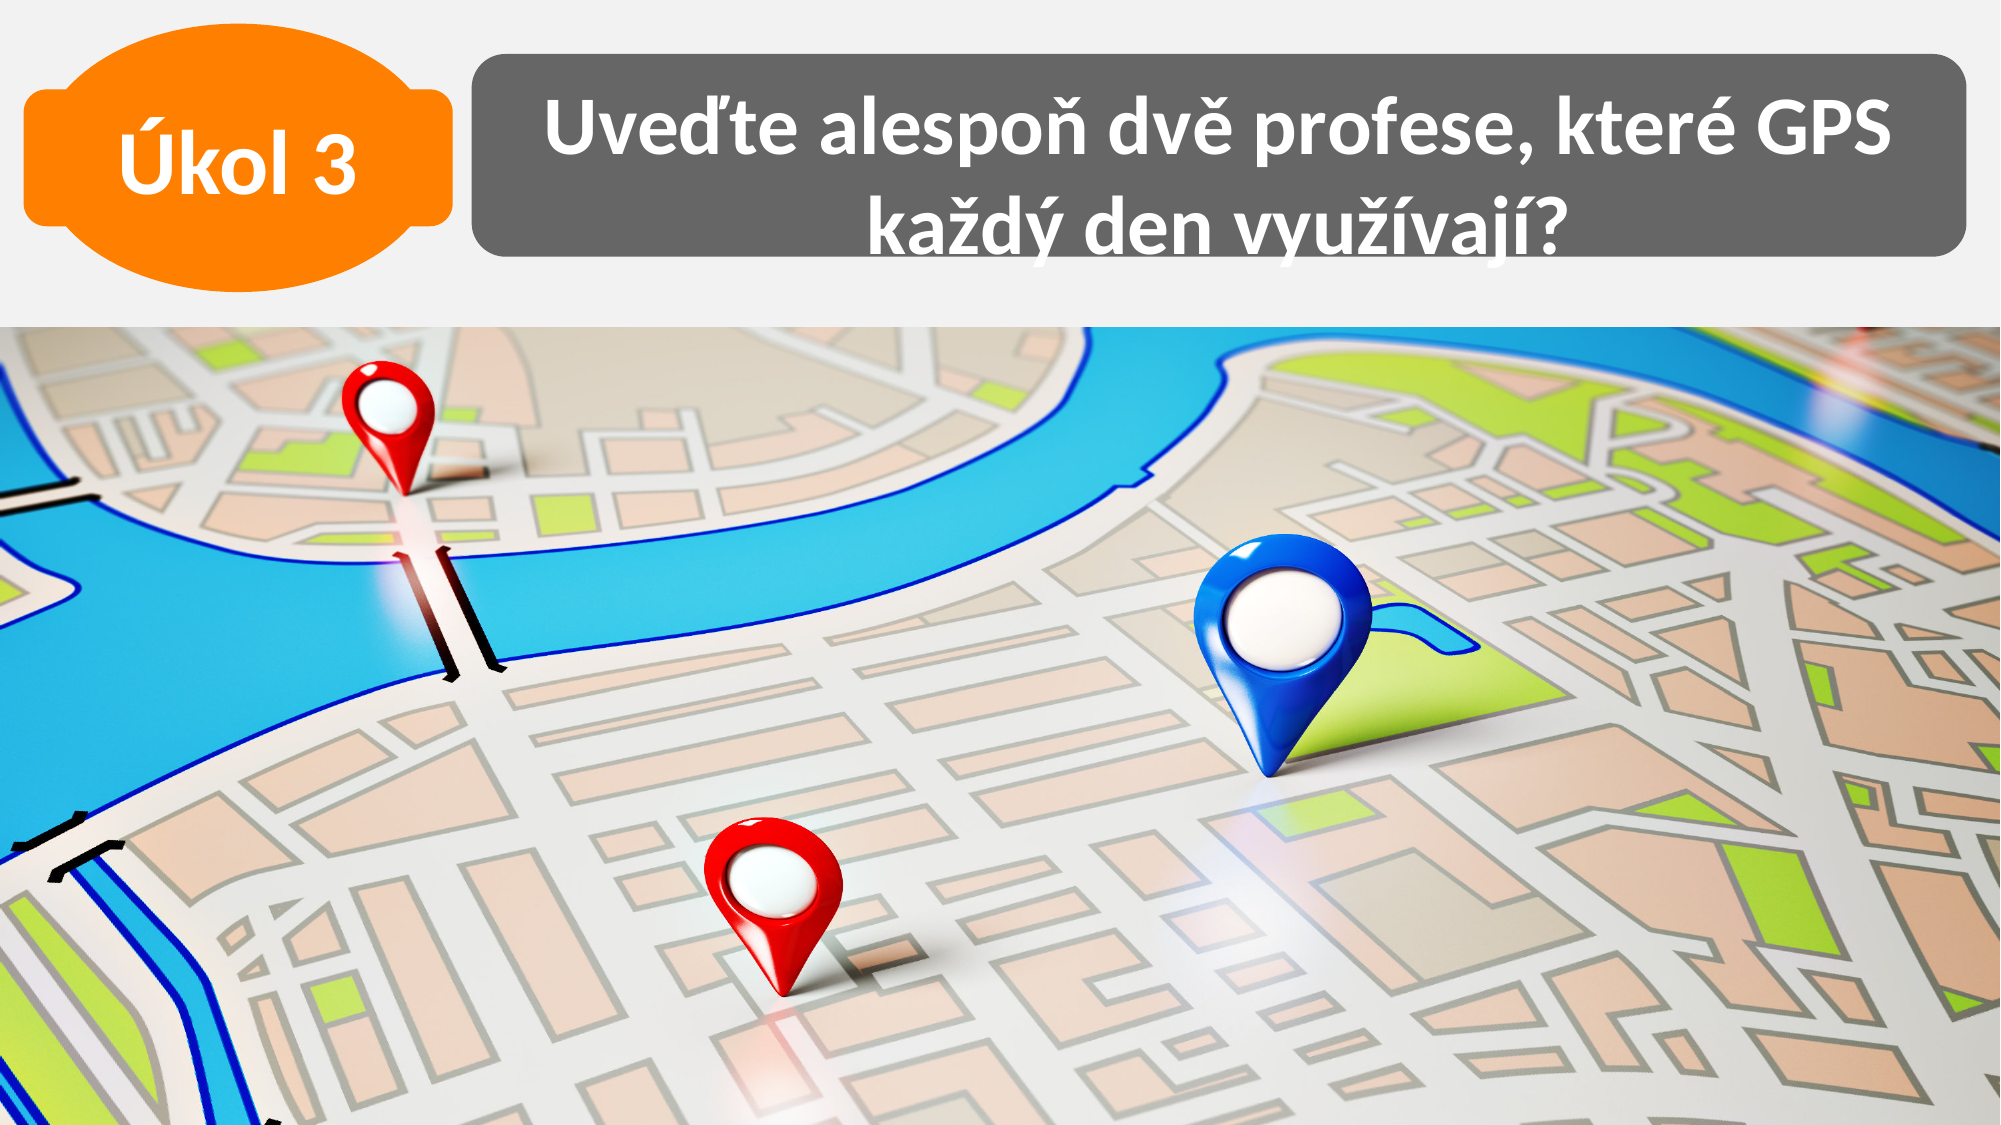

Úkol 3
Úkol č. 1
Uveďte alespoň dvě profese, které GPS každý den využívají?